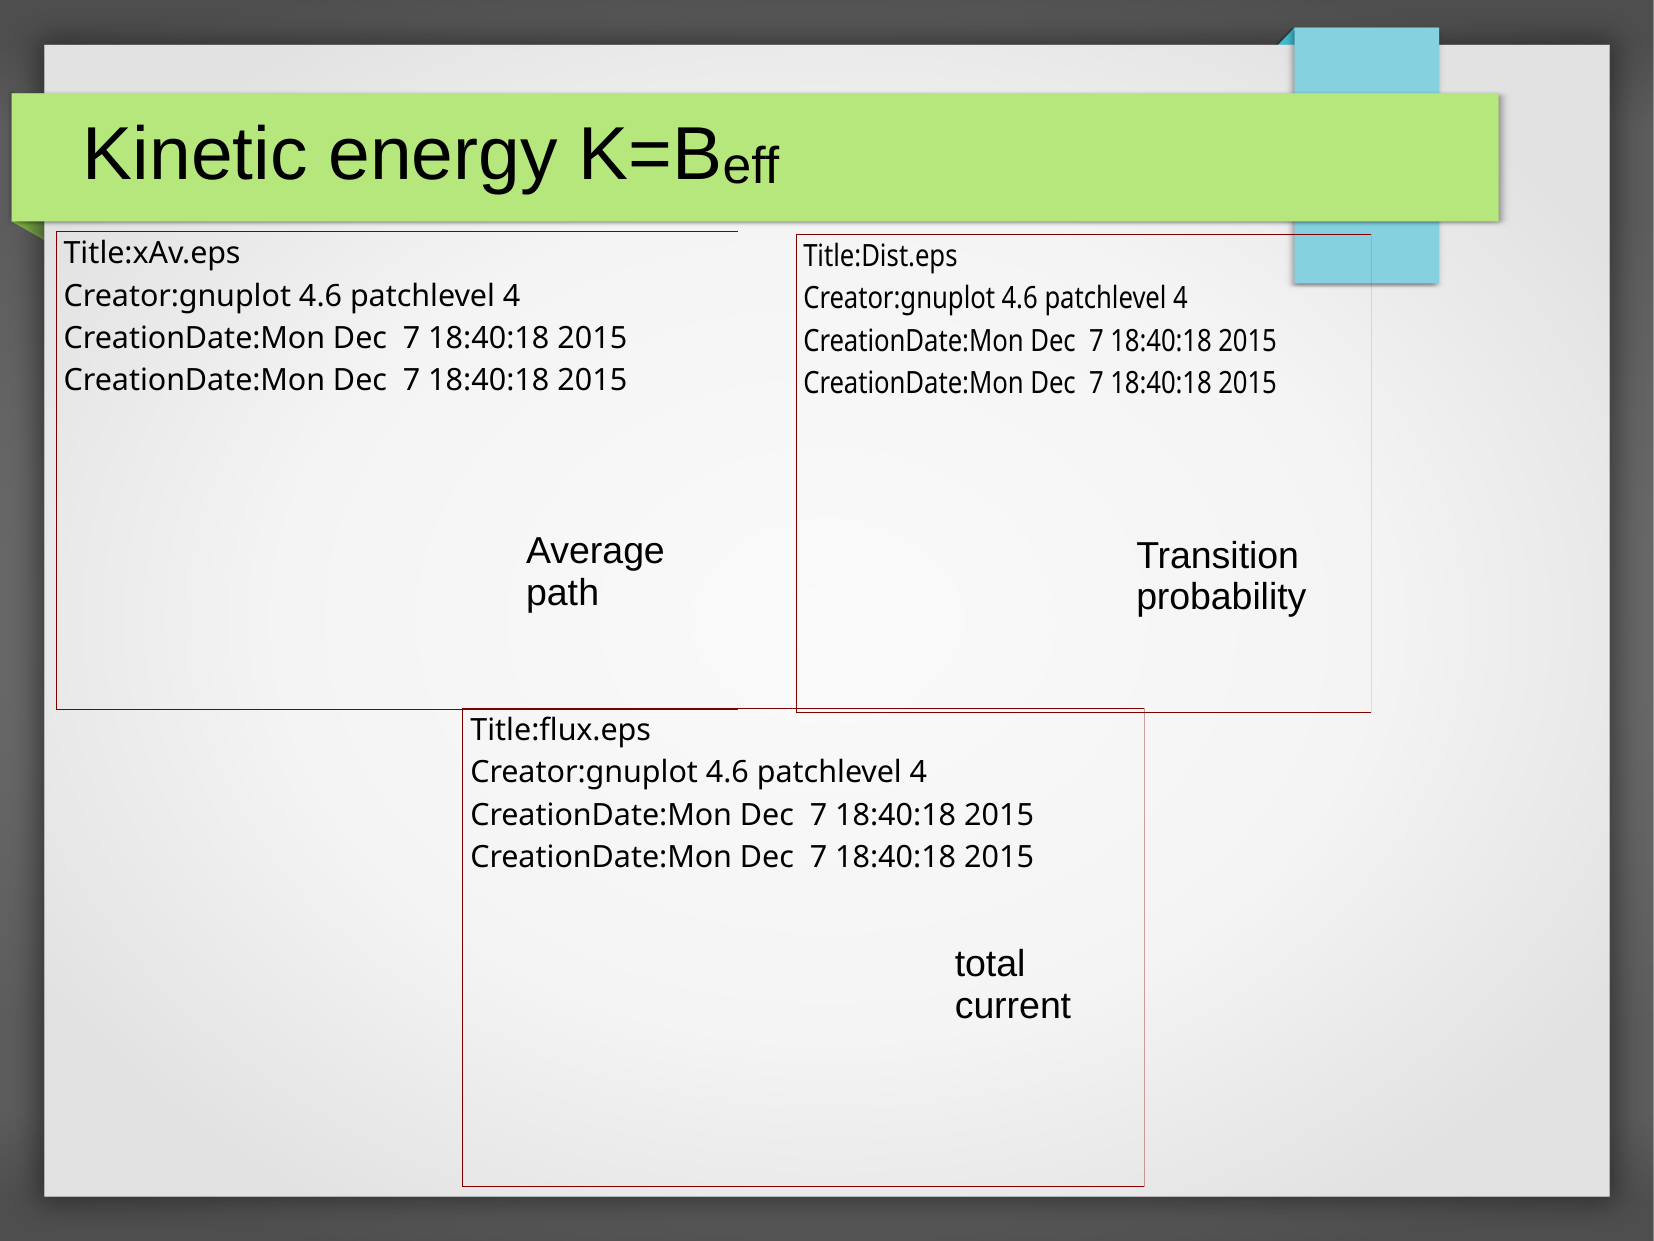

# Kinetic energy K=Beff
Average
path
Transition
probability
total
current